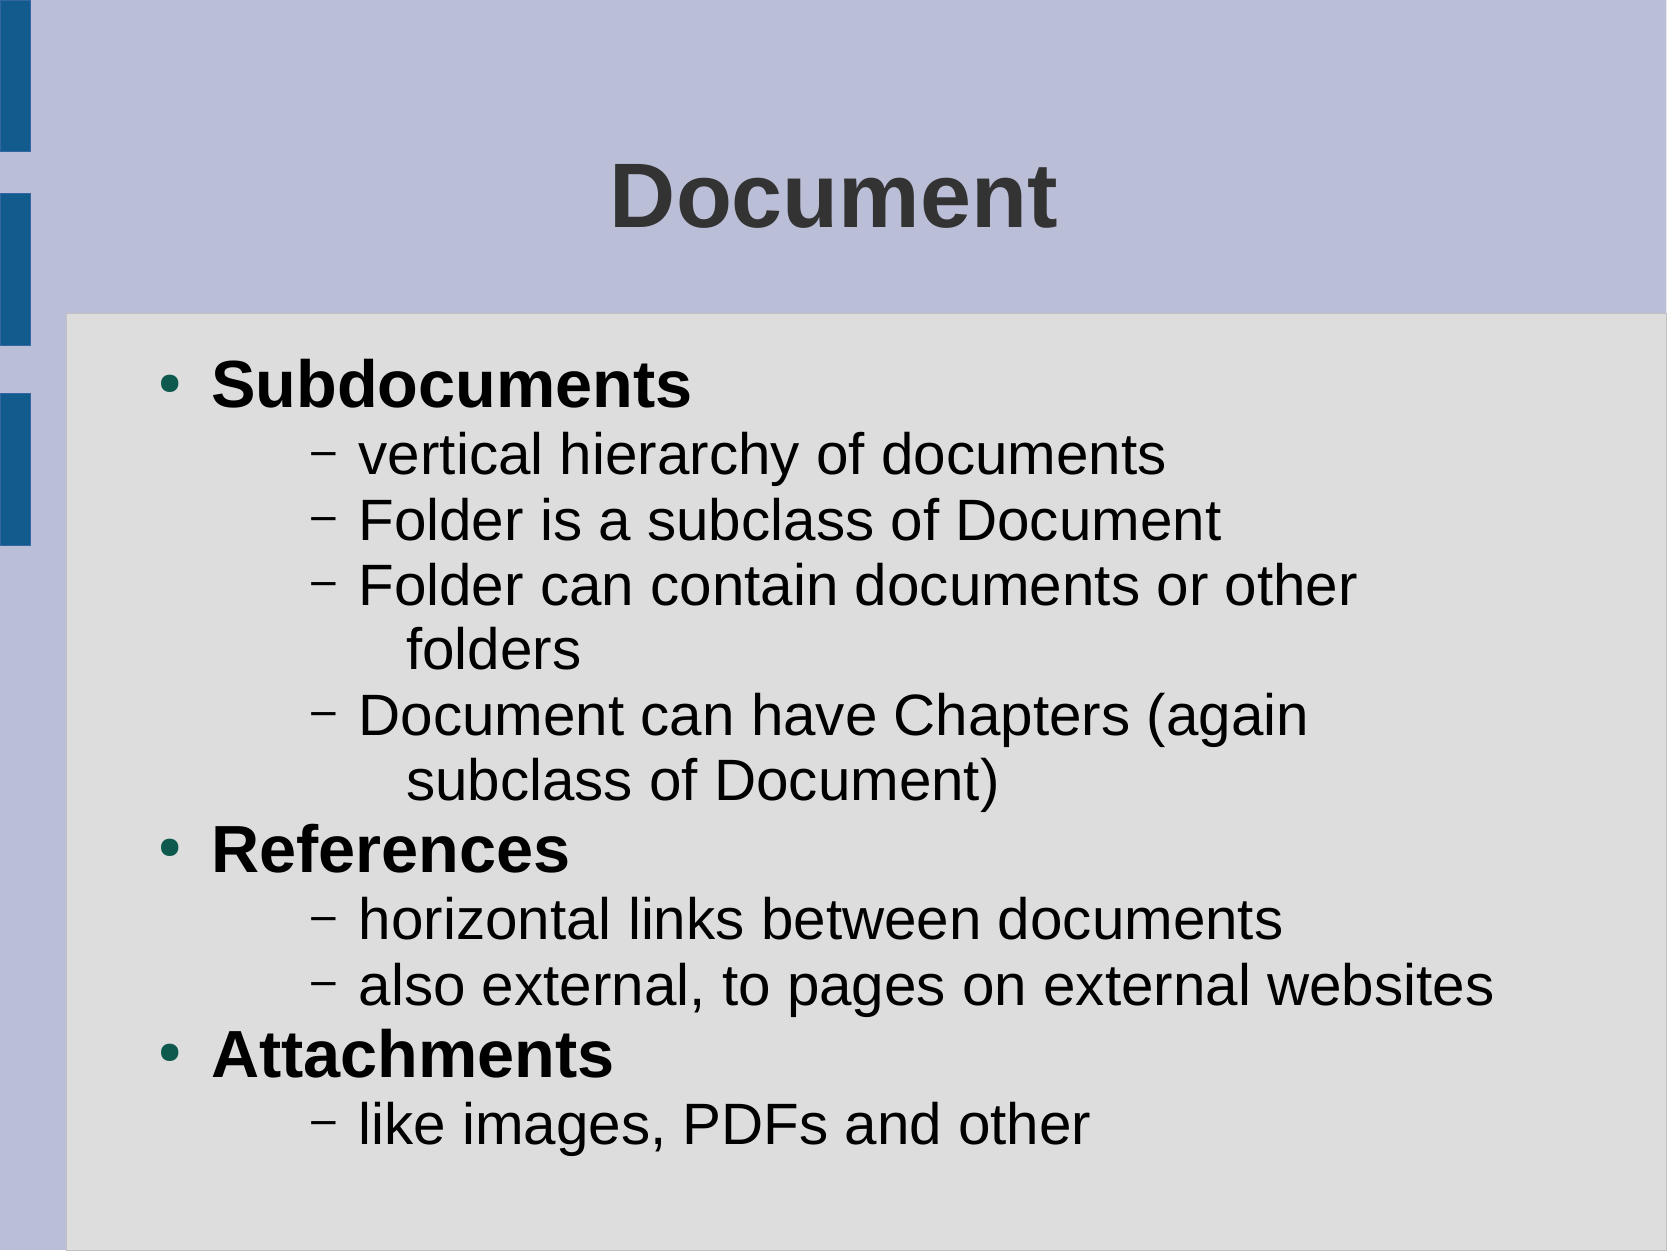

# Document
Subdocuments
vertical hierarchy of documents
Folder is a subclass of Document
Folder can contain documents or other folders
Document can have Chapters (again subclass of Document)
References
horizontal links between documents
also external, to pages on external websites
Attachments
like images, PDFs and other